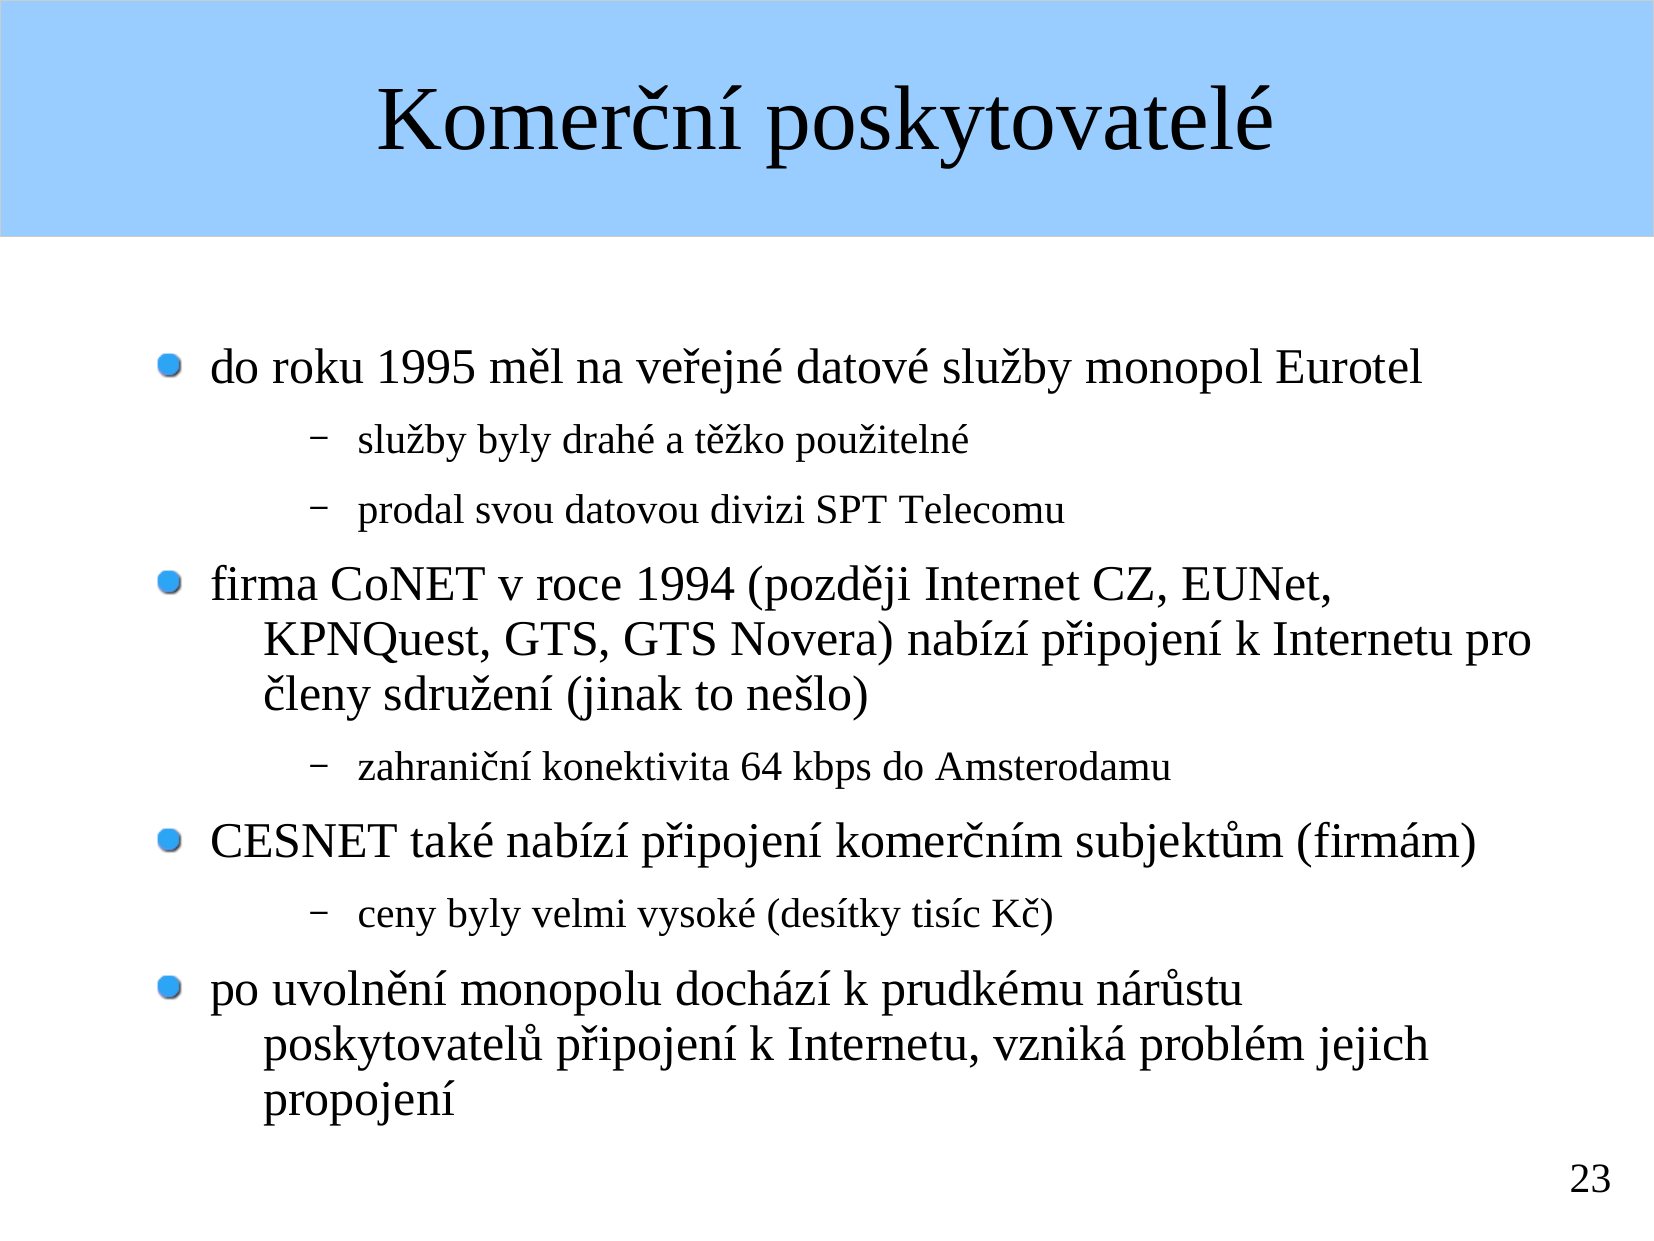

# Komerční poskytovatelé
do roku 1995 měl na veřejné datové služby monopol Eurotel
služby byly drahé a těžko použitelné
prodal svou datovou divizi SPT Telecomu
firma CoNET v roce 1994 (později Internet CZ, EUNet, KPNQuest, GTS, GTS Novera) nabízí připojení k Internetu pro členy sdružení (jinak to nešlo)
zahraniční konektivita 64 kbps do Amsterodamu
CESNET také nabízí připojení komerčním subjektům (firmám)
ceny byly velmi vysoké (desítky tisíc Kč)
po uvolnění monopolu dochází k prudkému nárůstu poskytovatelů připojení k Internetu, vzniká problém jejich propojení